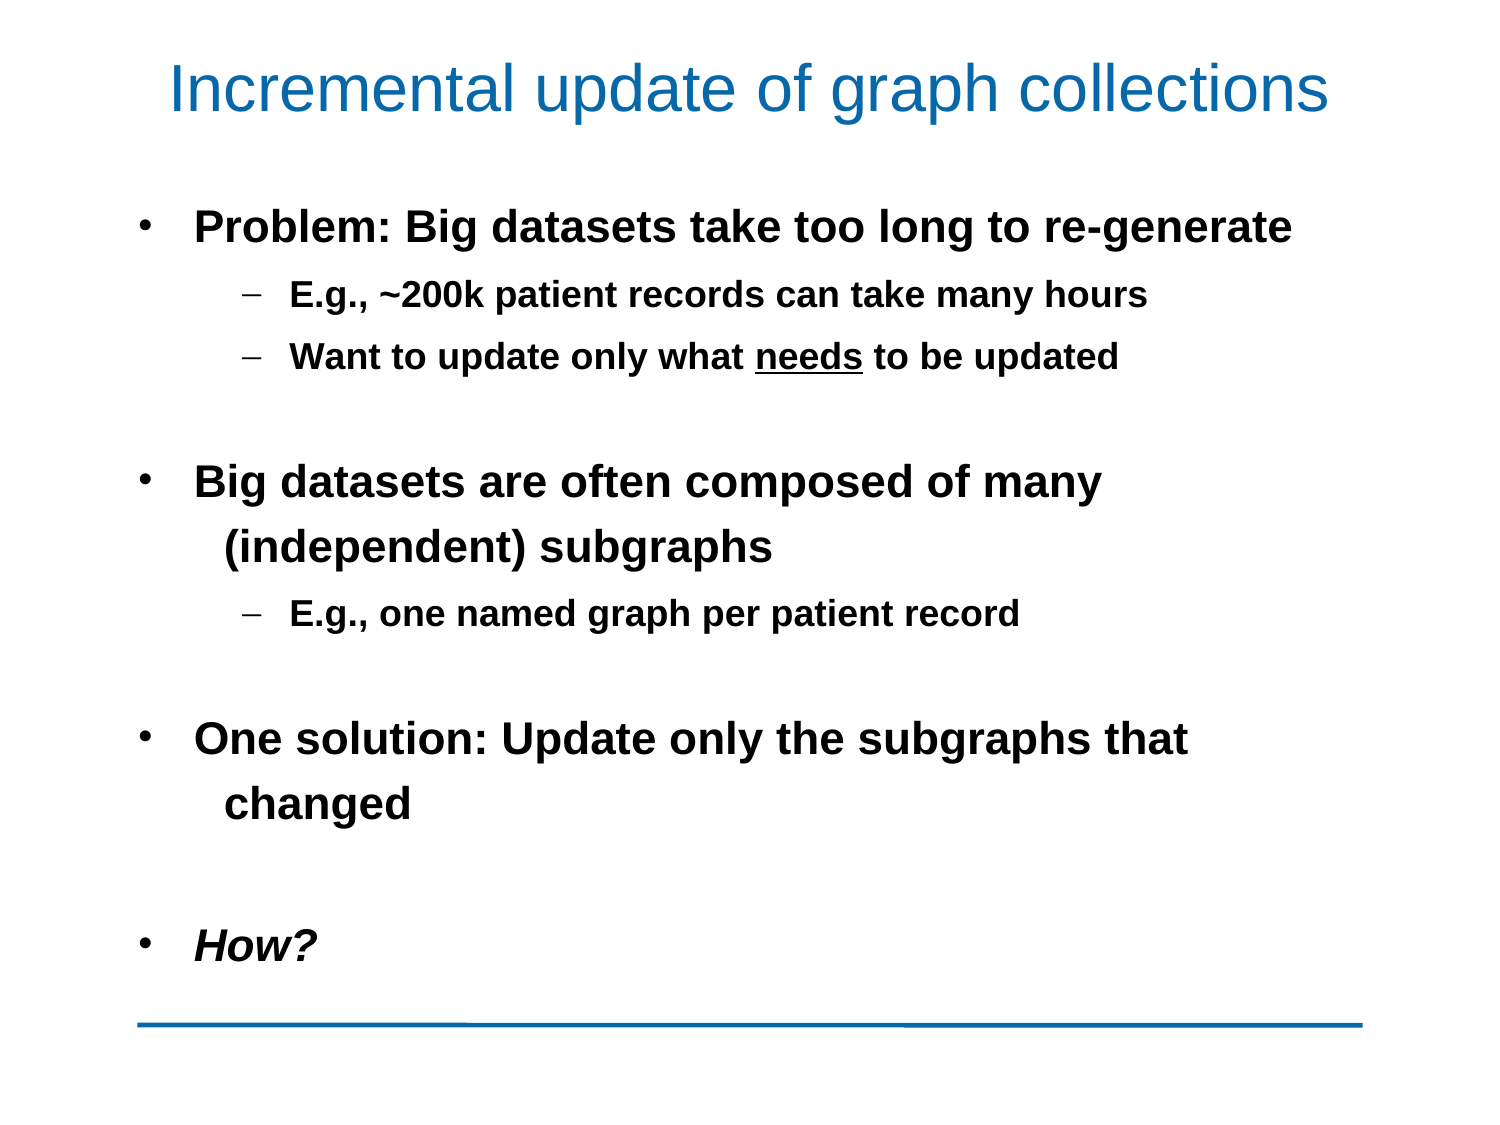

# Incremental update of graph collections
Problem: Big datasets take too long to re-generate
E.g., ~200k patient records can take many hours
Want to update only what needs to be updated
Big datasets are often composed of many (independent) subgraphs
E.g., one named graph per patient record
One solution: Update only the subgraphs that changed
How?